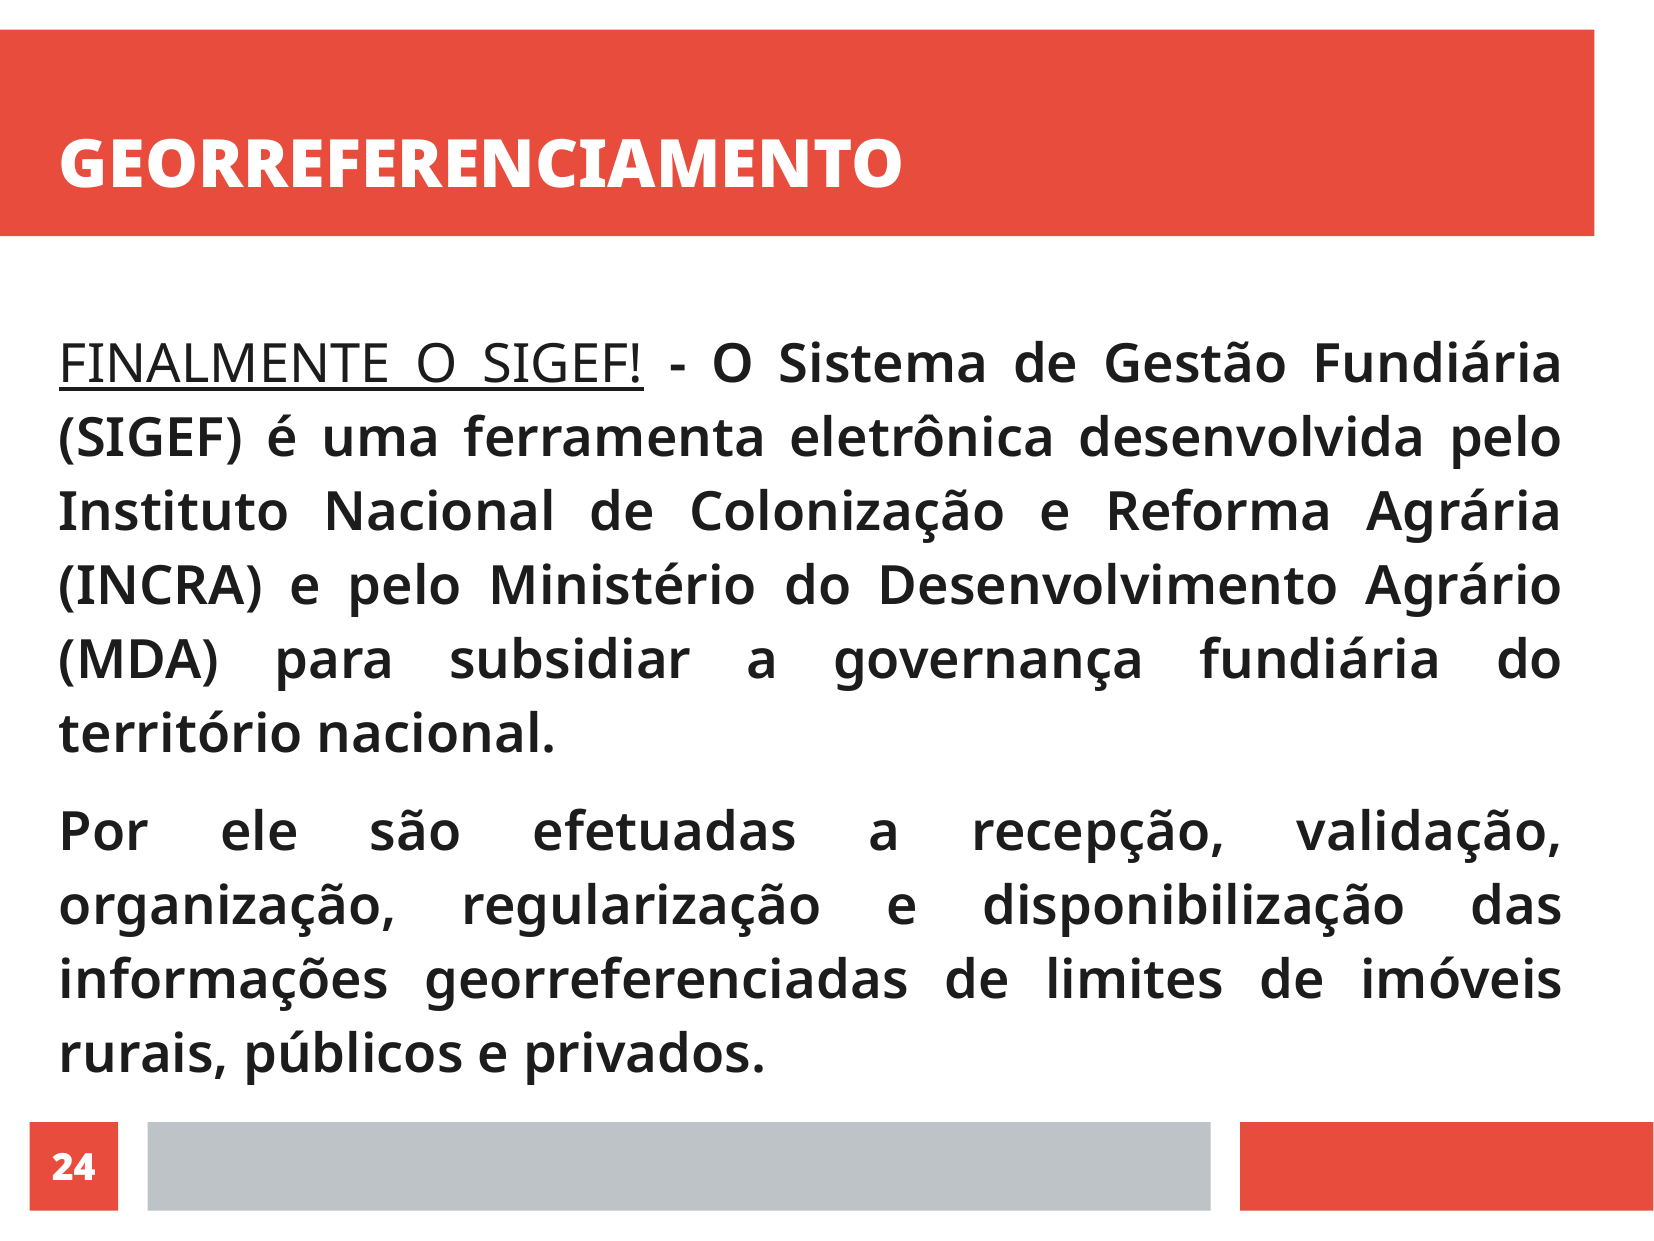

# GEORREFERENCIAMENTO
FINALMENTE O SIGEF! - O Sistema de Gestão Fundiária (SIGEF) é uma ferramenta eletrônica desenvolvida pelo Instituto Nacional de Colonização e Reforma Agrária (INCRA) e pelo Ministério do Desenvolvimento Agrário (MDA) para subsidiar a governança fundiária do território nacional.
Por ele são efetuadas a recepção, validação, organização, regularização e disponibilização das informações georreferenciadas de limites de imóveis rurais, públicos e privados.
24